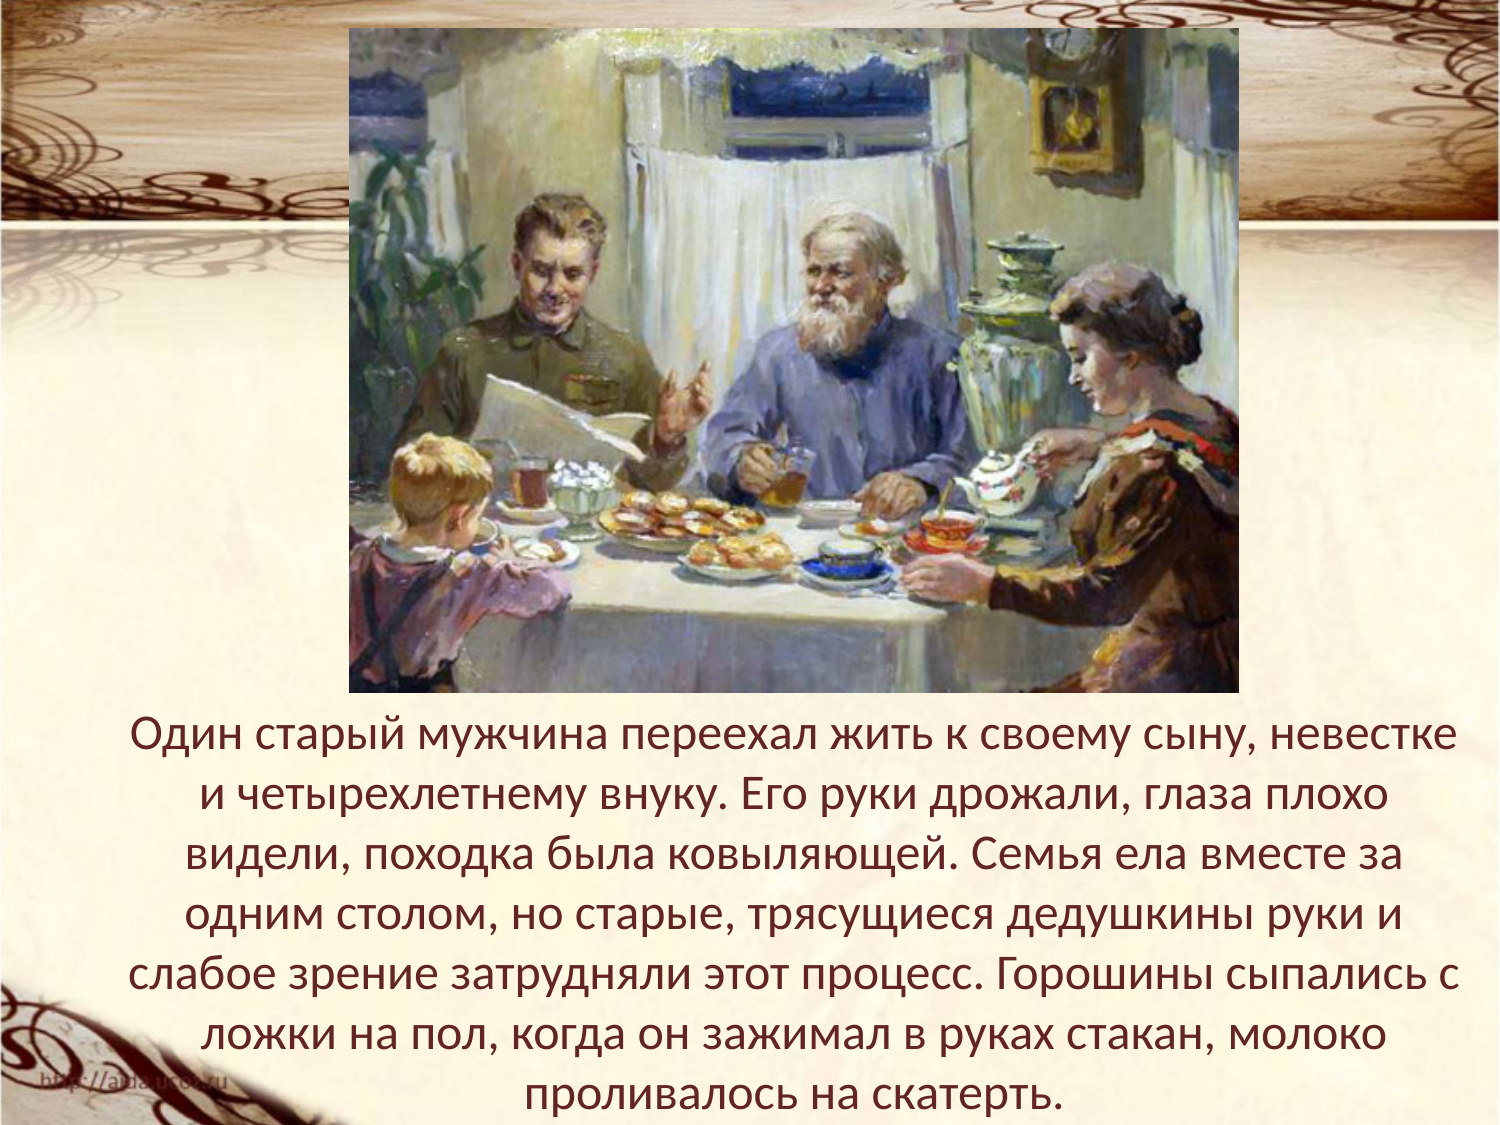

#
Один старый мужчина переехал жить к своему сыну, невестке и четырехлетнему внуку. Его руки дрожали, глаза плохо видели, походка была ковыляющей. Семья ела вместе за одним столом, но старые, трясущиеся дедушкины руки и слабое зрение затрудняли этот процесс. Горошины сыпались с ложки на пол, когда он зажимал в руках стакан, молоко проливалось на скатерть.